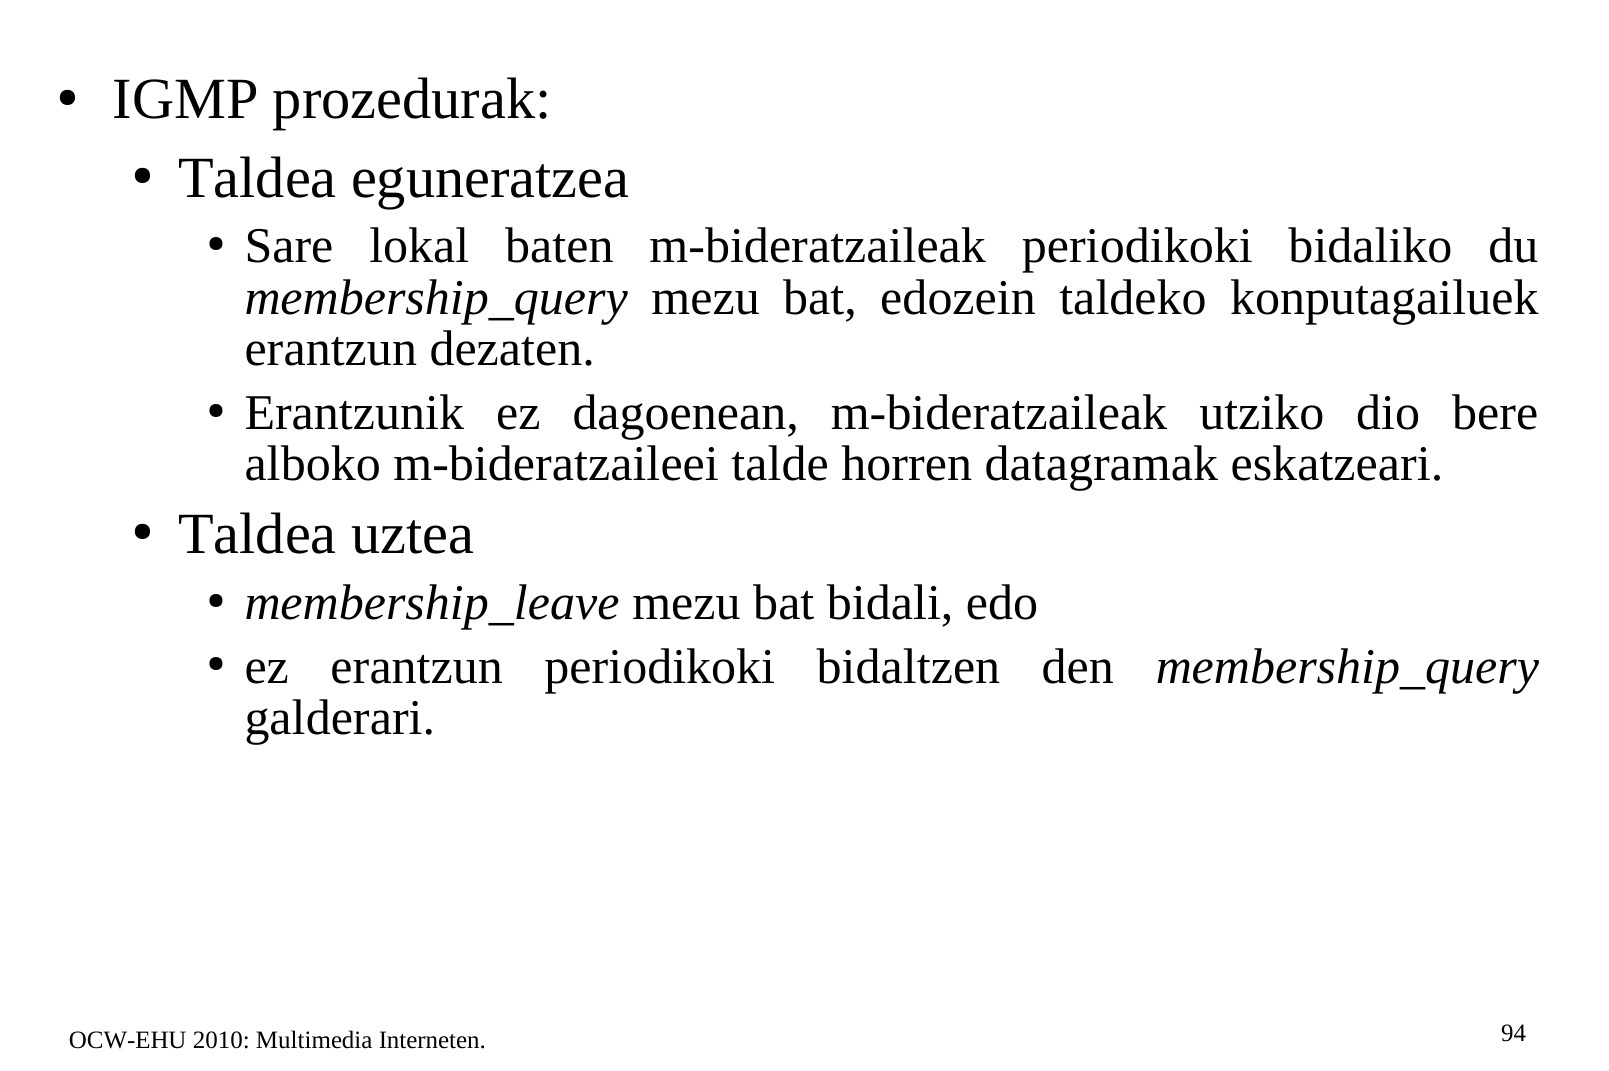

# IGMP prozedurak:
Taldea eguneratzea
Sare lokal baten m-bideratzaileak periodikoki bidaliko du membership_query mezu bat, edozein taldeko konputagailuek erantzun dezaten.
Erantzunik ez dagoenean, m-bideratzaileak utziko dio bere alboko m-bideratzaileei talde horren datagramak eskatzeari.
Taldea uztea
membership_leave mezu bat bidali, edo
ez erantzun periodikoki bidaltzen den membership_query galderari.
94